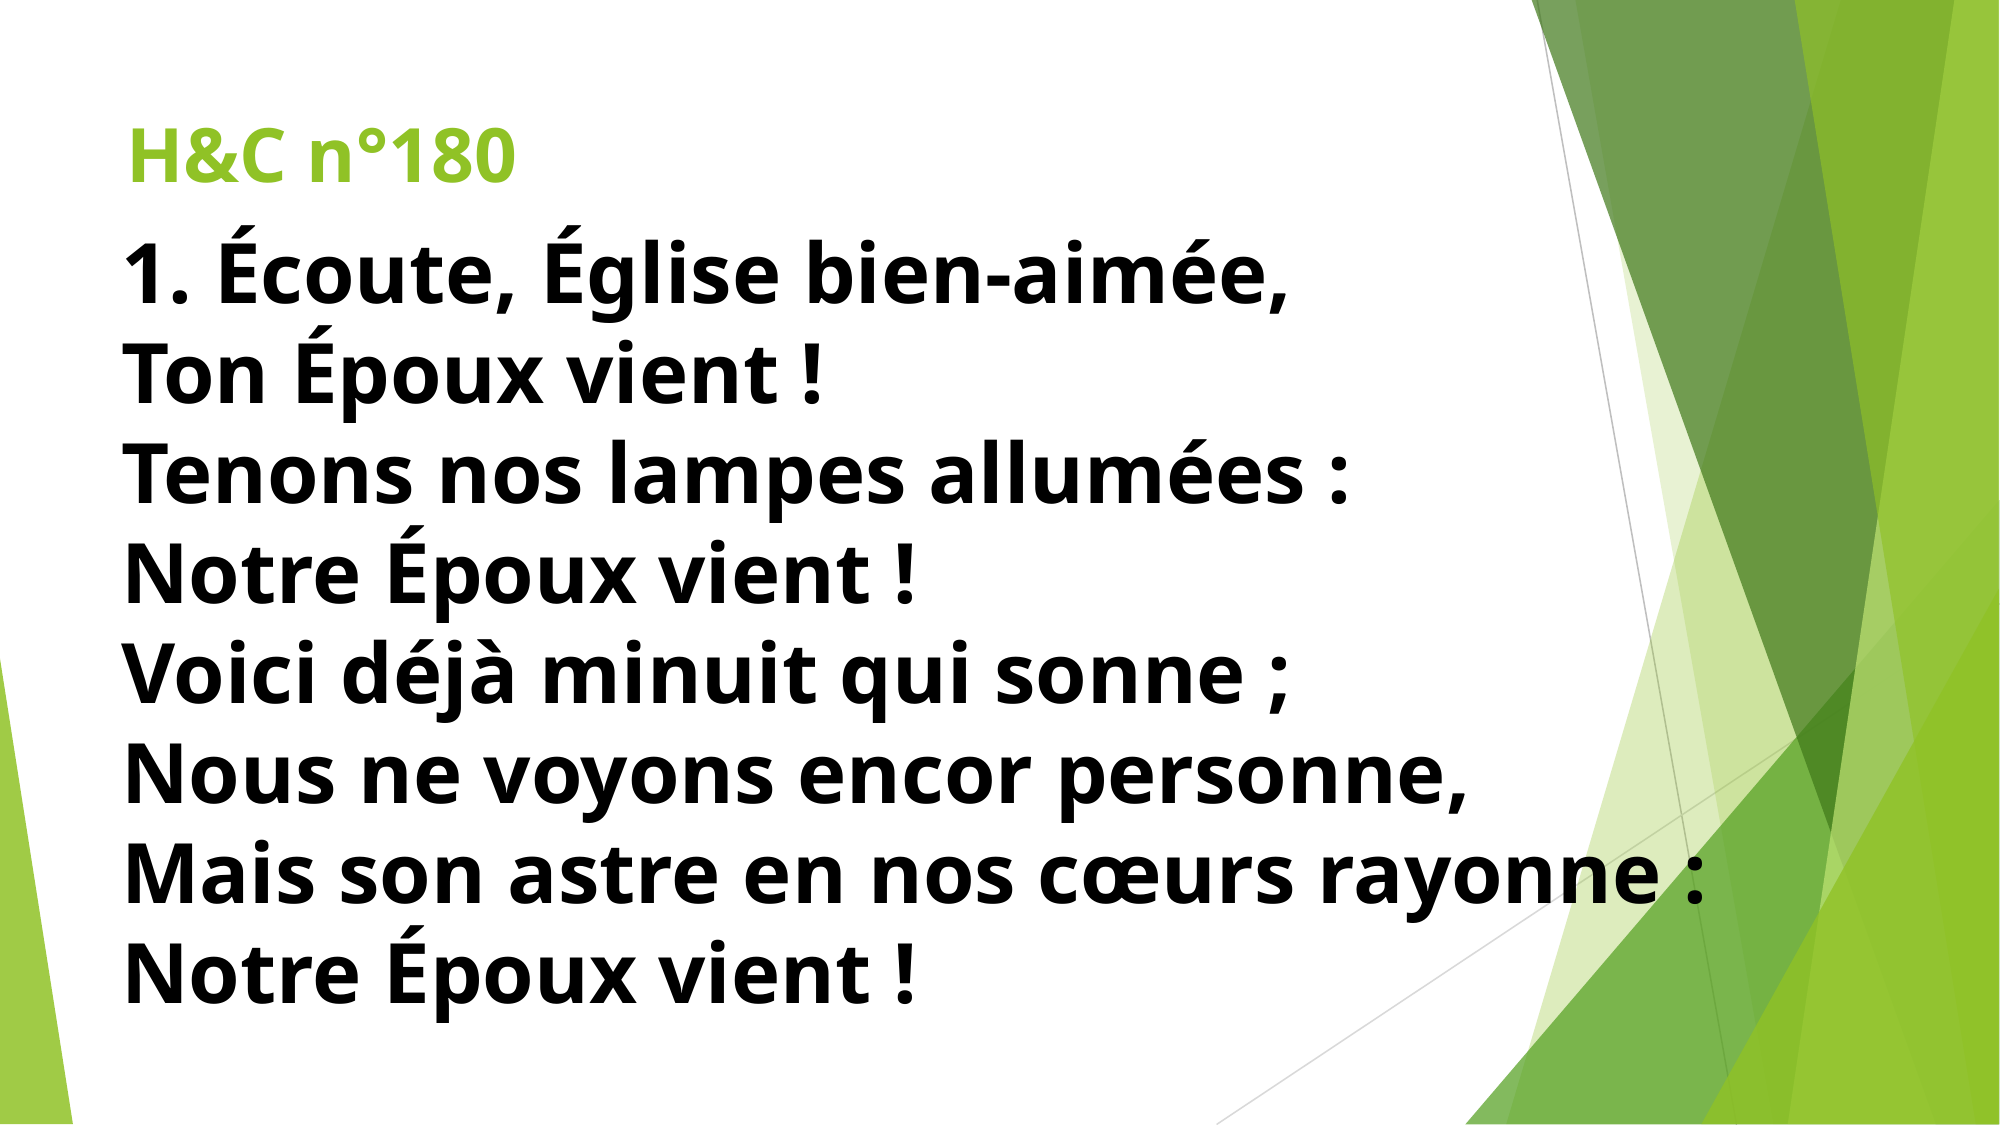

H&C n°180
1. Écoute, Église bien-aimée,
Ton Époux vient !
Tenons nos lampes allumées :
Notre Époux vient !
Voici déjà minuit qui sonne ;
Nous ne voyons encor personne,
Mais son astre en nos cœurs rayonne :
Notre Époux vient !